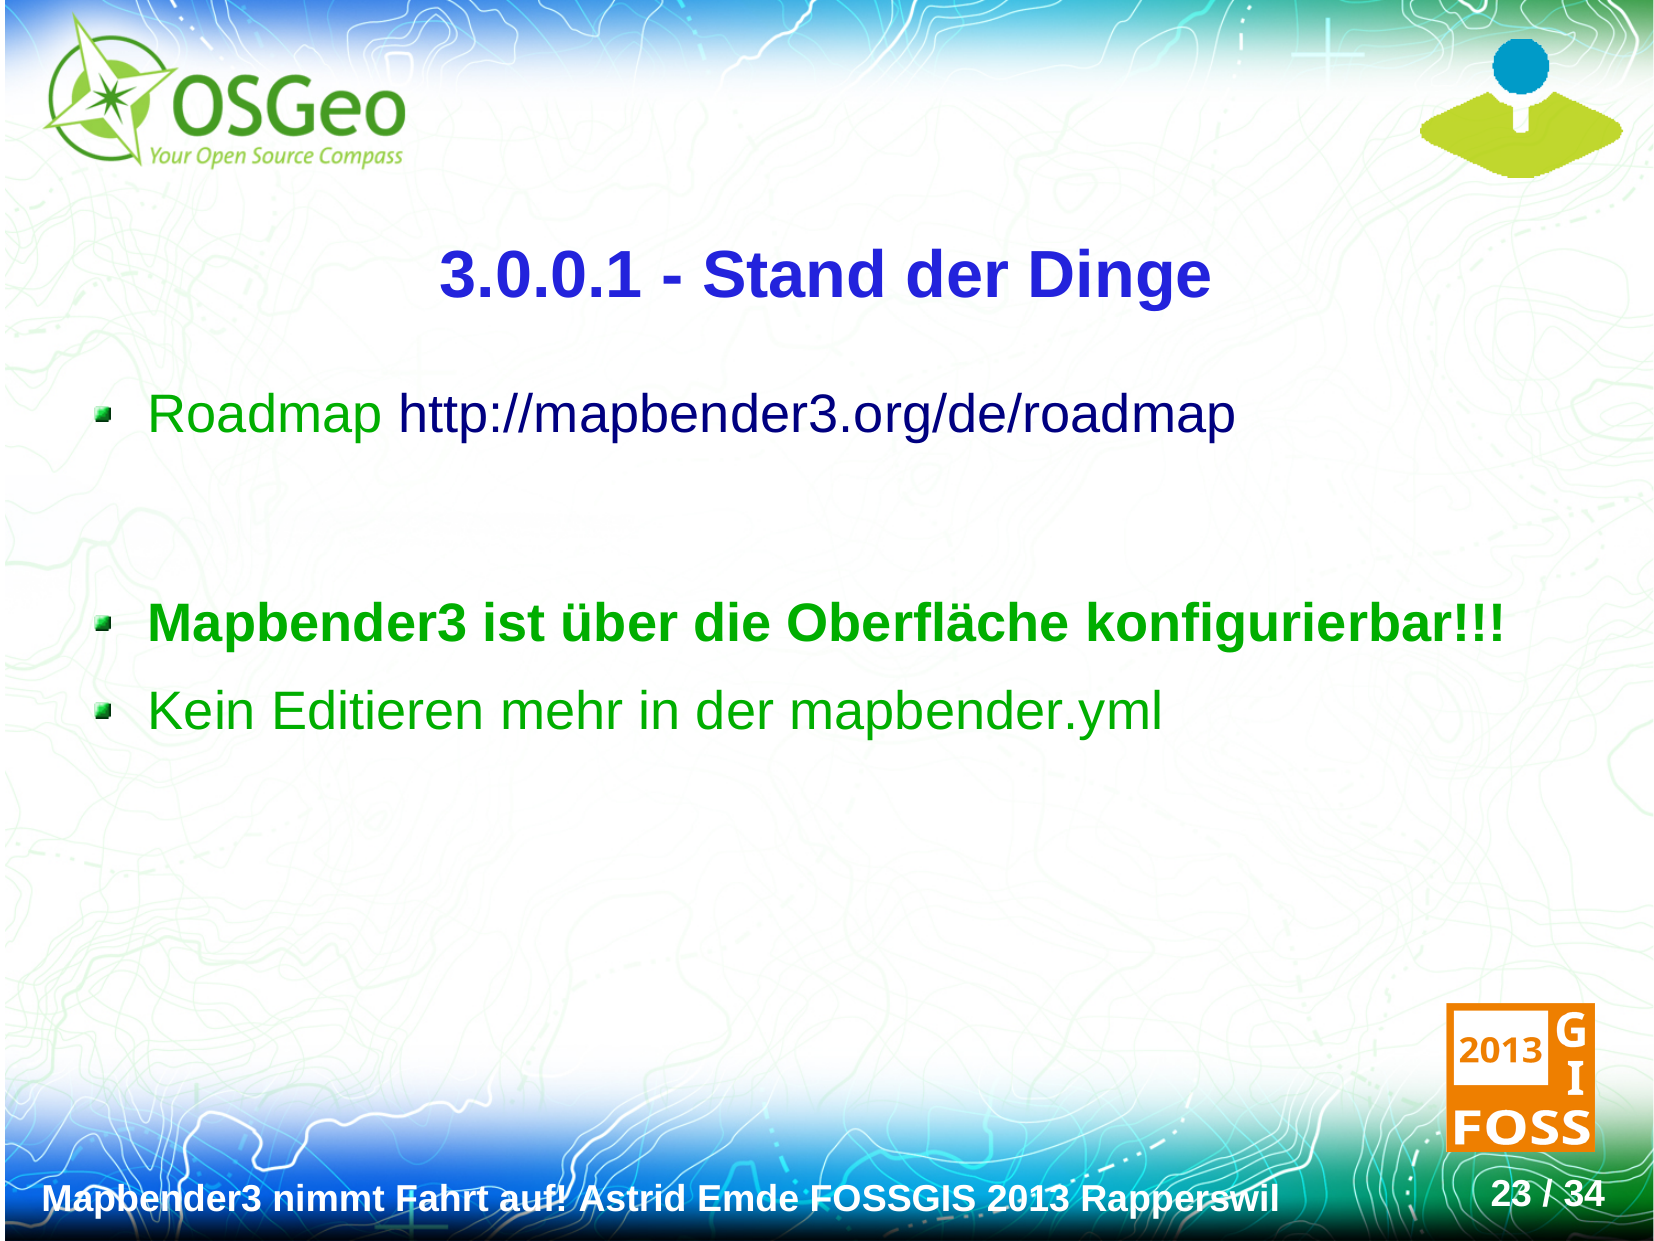

# 3.0.0.1 - Stand der Dinge
Roadmap http://mapbender3.org/de/roadmap
Mapbender3 ist über die Oberfläche konfigurierbar!!!
Kein Editieren mehr in der mapbender.yml